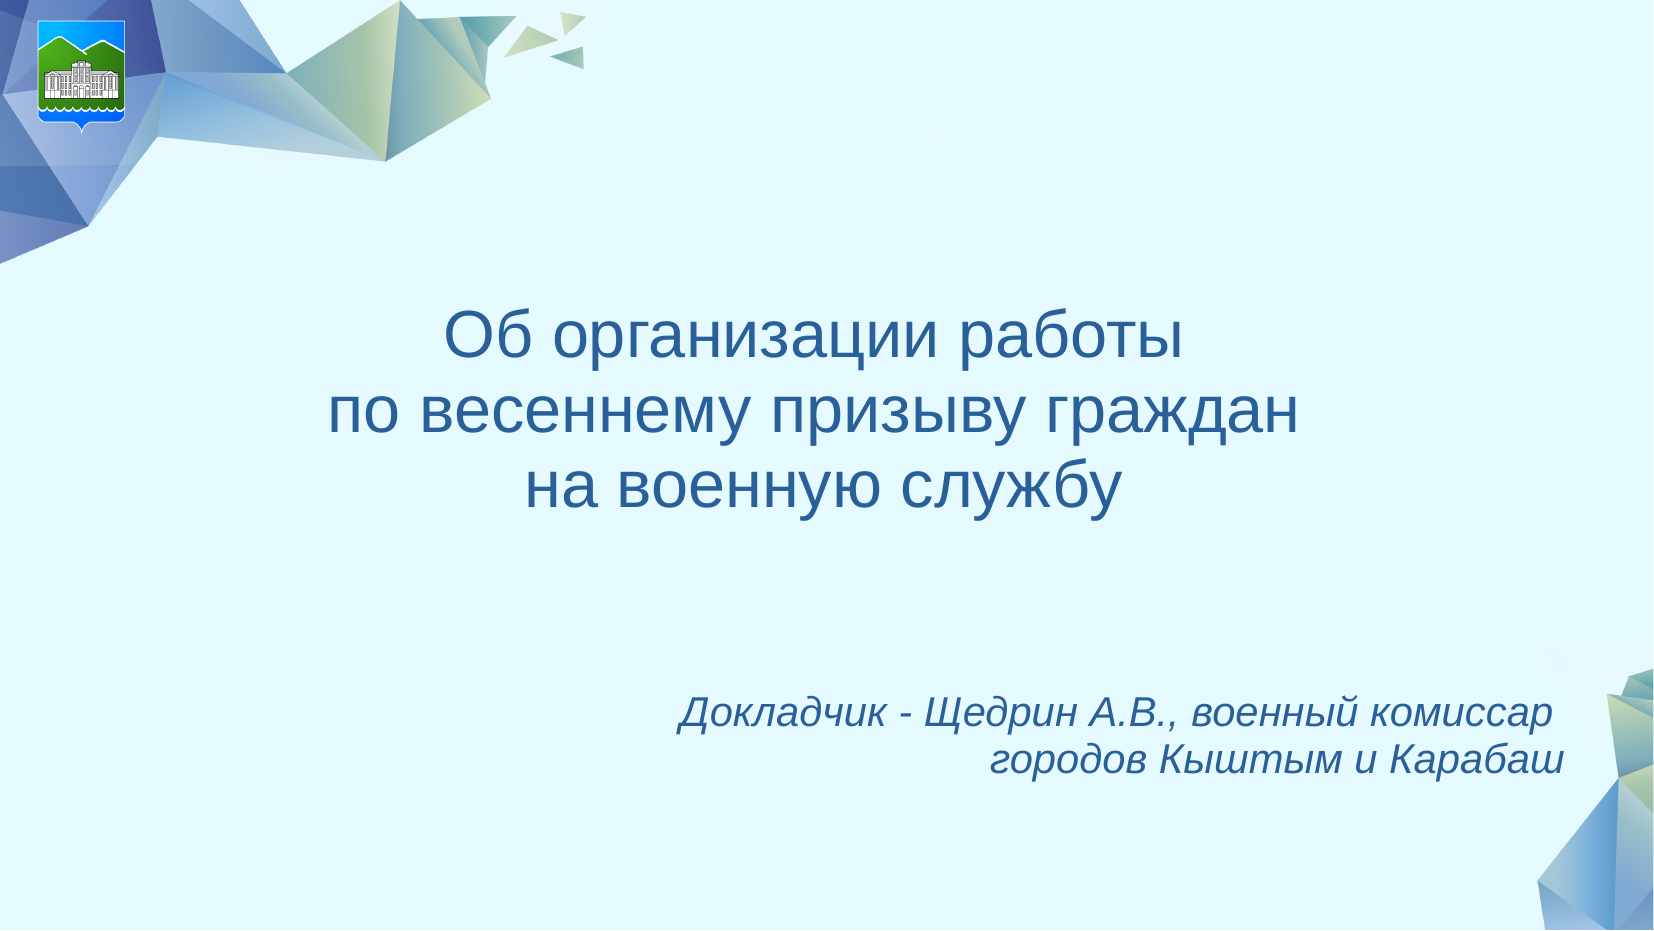

# Об организации работы
по весеннему призыву граждан
на военную службу
Докладчик - Щедрин А.В., военный комиссар
городов Кыштым и Карабаш